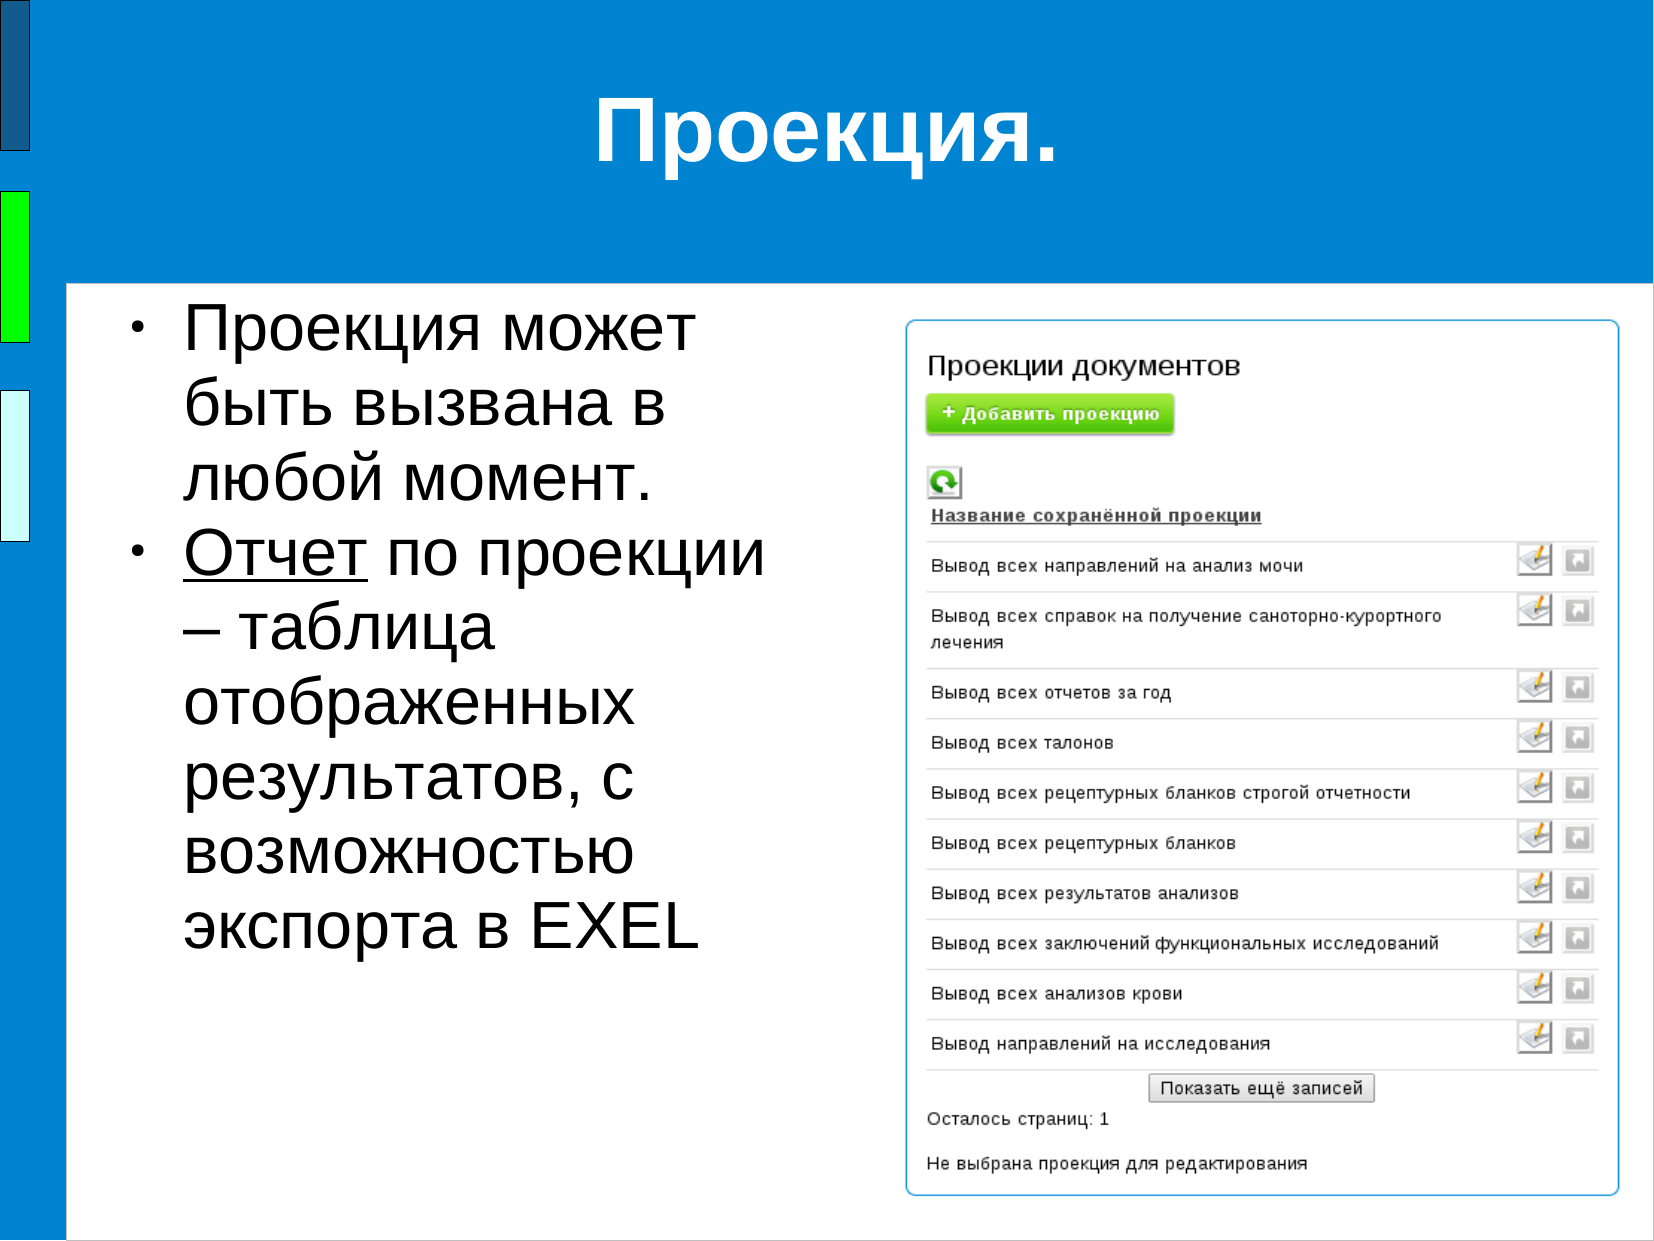

# Проекция.
Проекция может быть вызвана в любой момент.
Отчет по проекции – таблица отображенных результатов, с возможностью экспорта в EXEL
ООО "Альфа-Интегрум", 2013г.